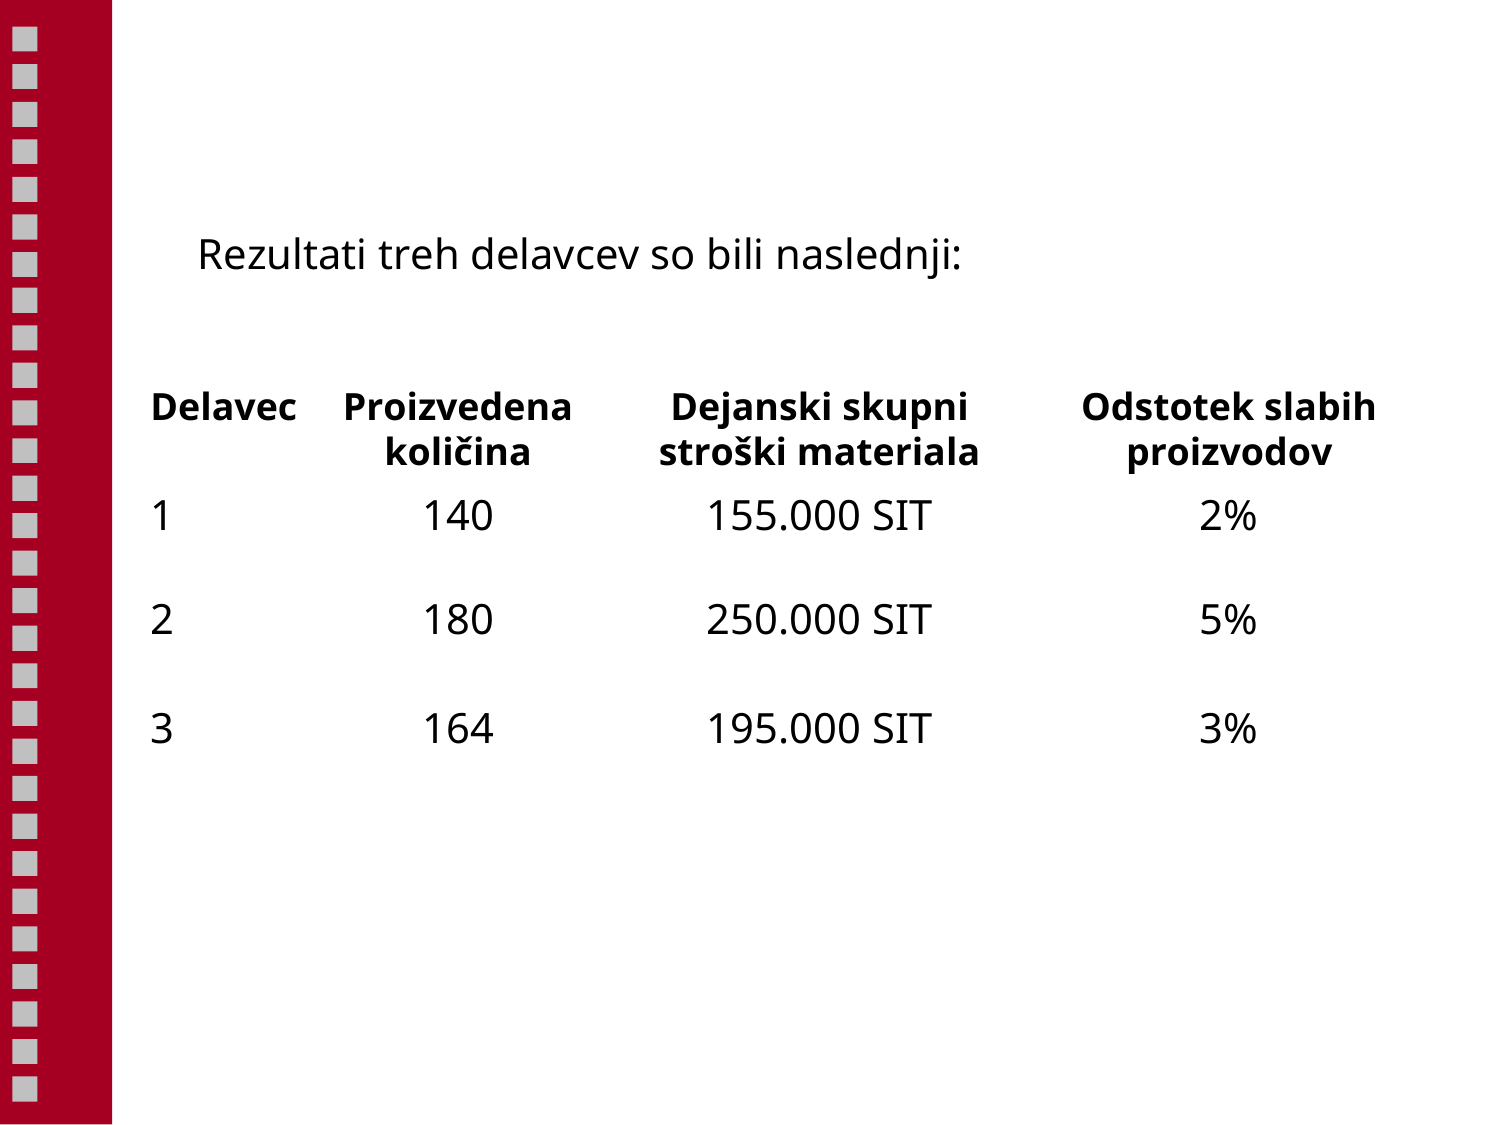

Rezultati treh delavcev so bili naslednji:
| Delavec | Proizvedena količina | Dejanski skupni stroški materiala | Odstotek slabih proizvodov |
| --- | --- | --- | --- |
| 1 | 140 | 155.000 SIT | 2% |
| 2 | 180 | 250.000 SIT | 5% |
| 3 | 164 | 195.000 SIT | 3% |